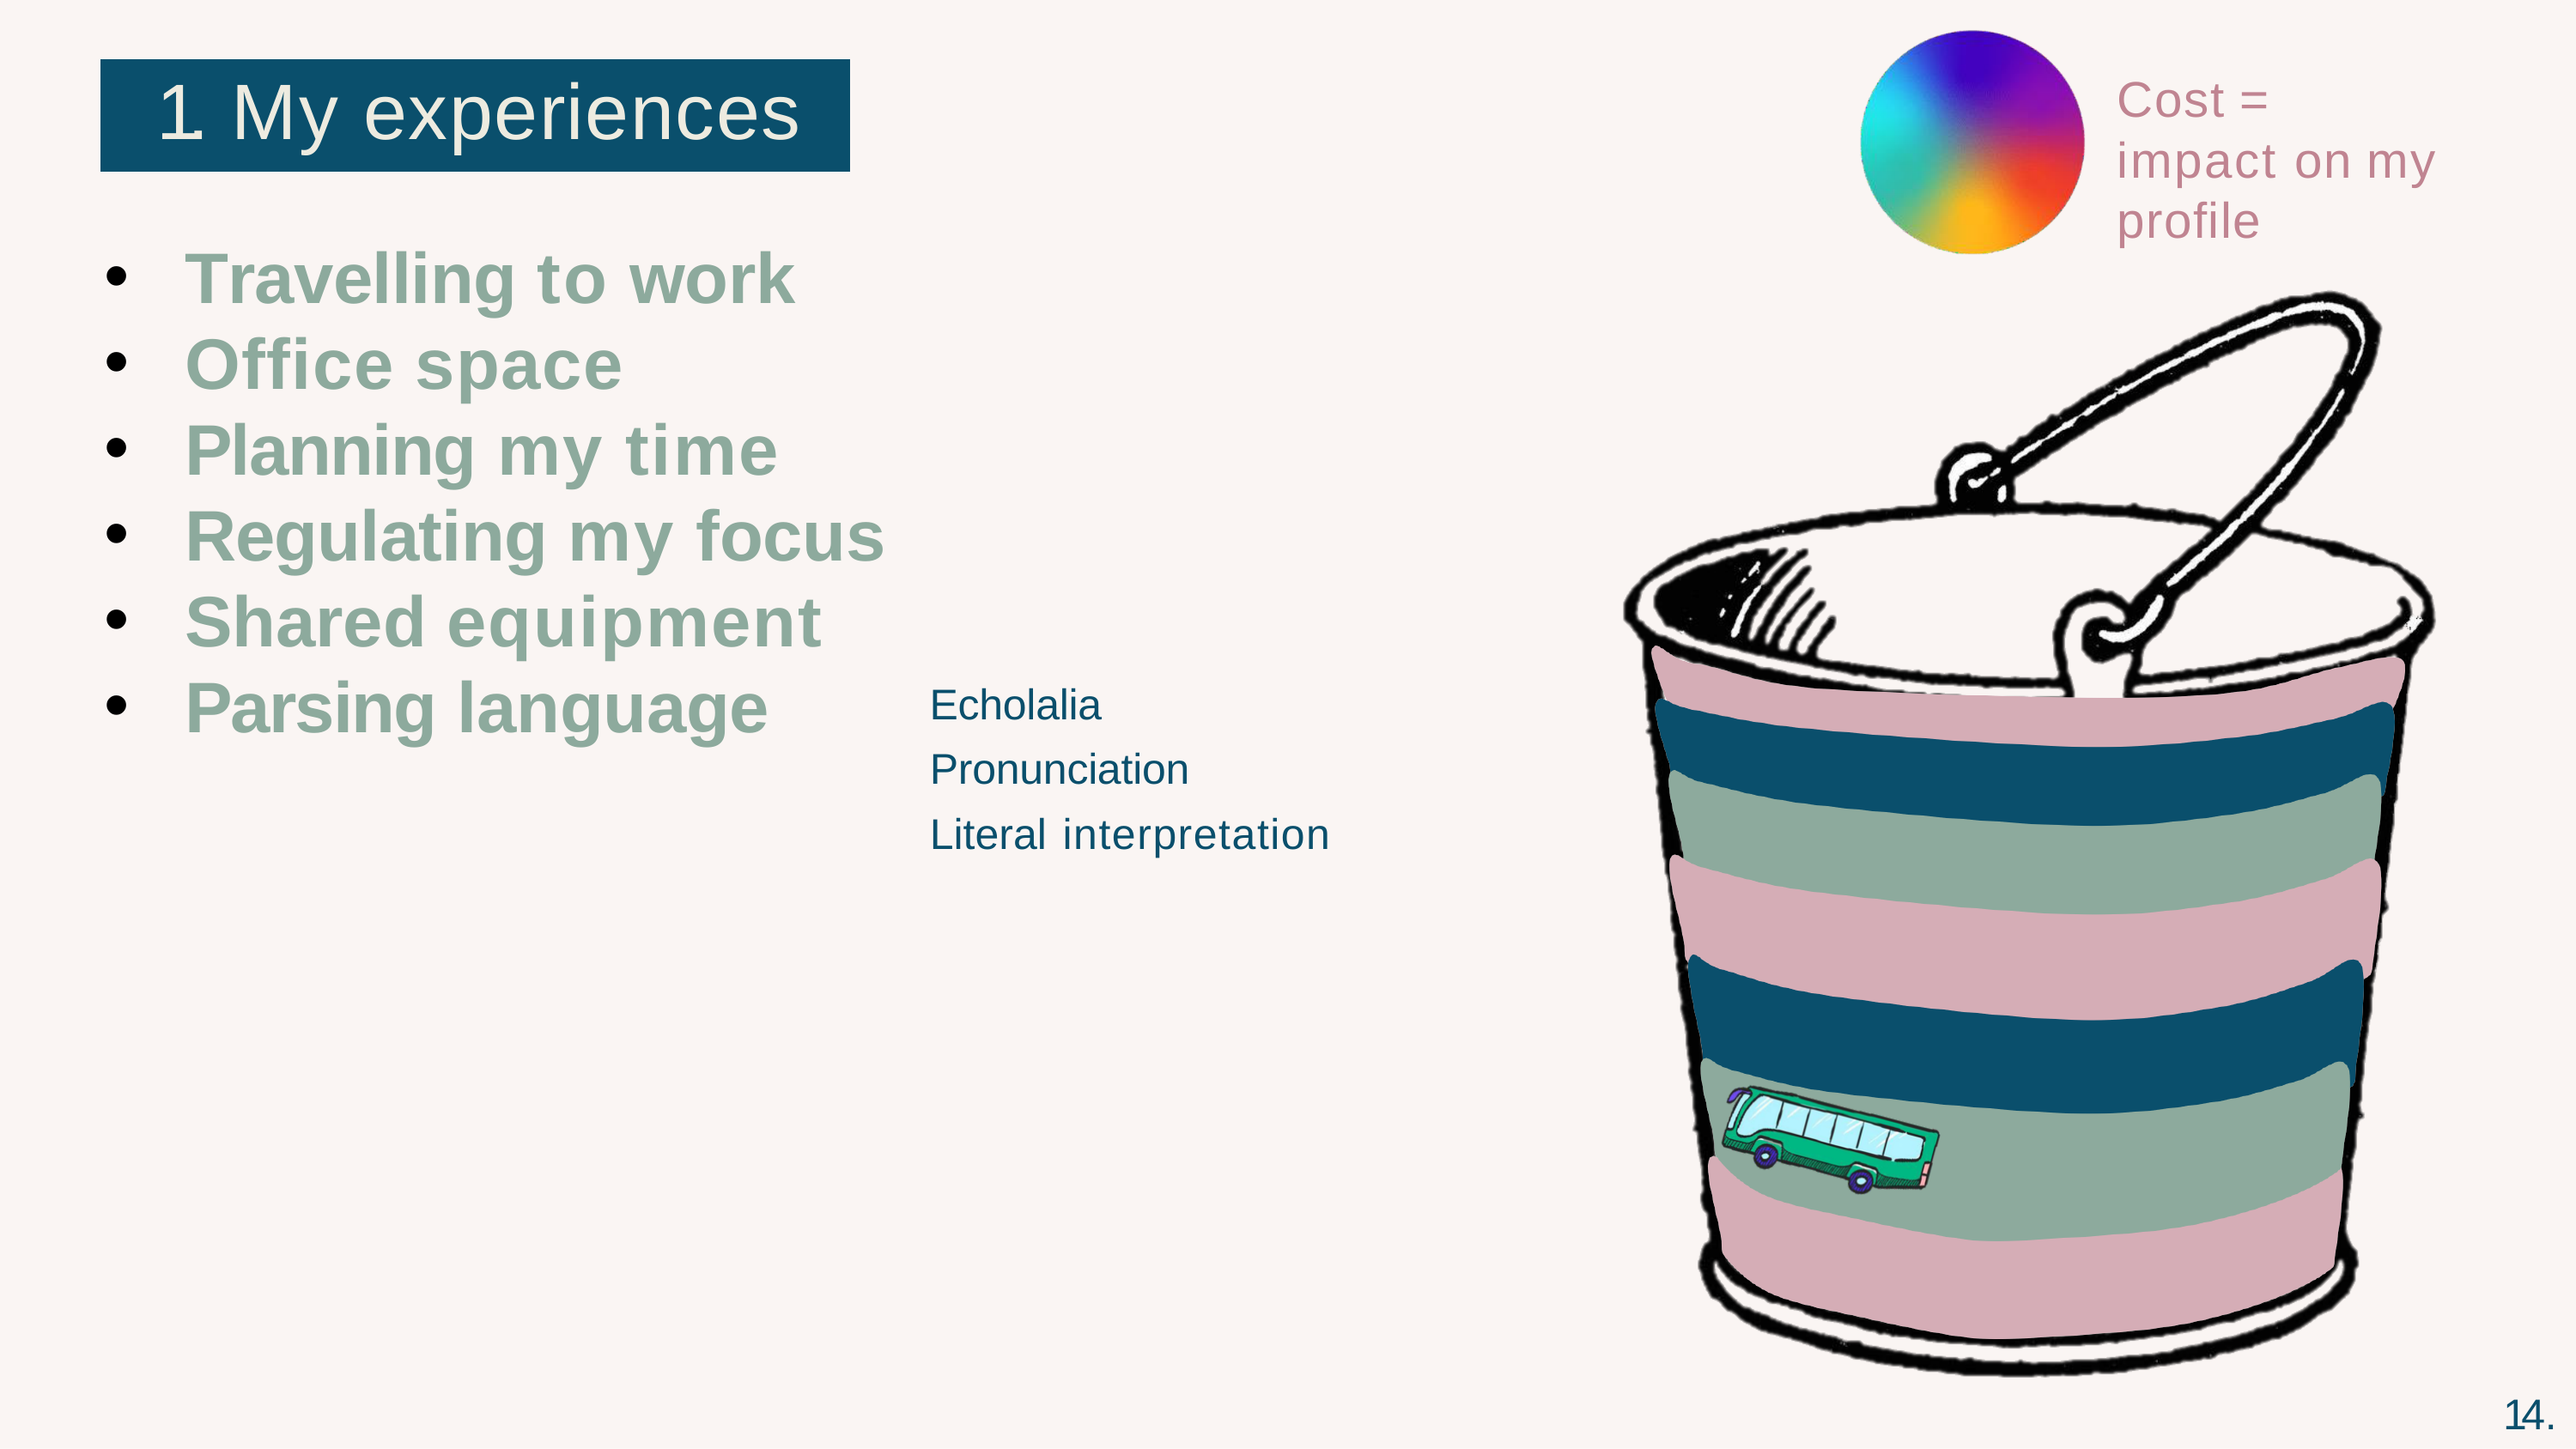

# 1. My experiences
Cost = impact on my profile
Travelling to work
Office space
Planning my time
Regulating my focus
Shared equipment
Parsing language
Echolalia Pronunciation
Literal interpretation